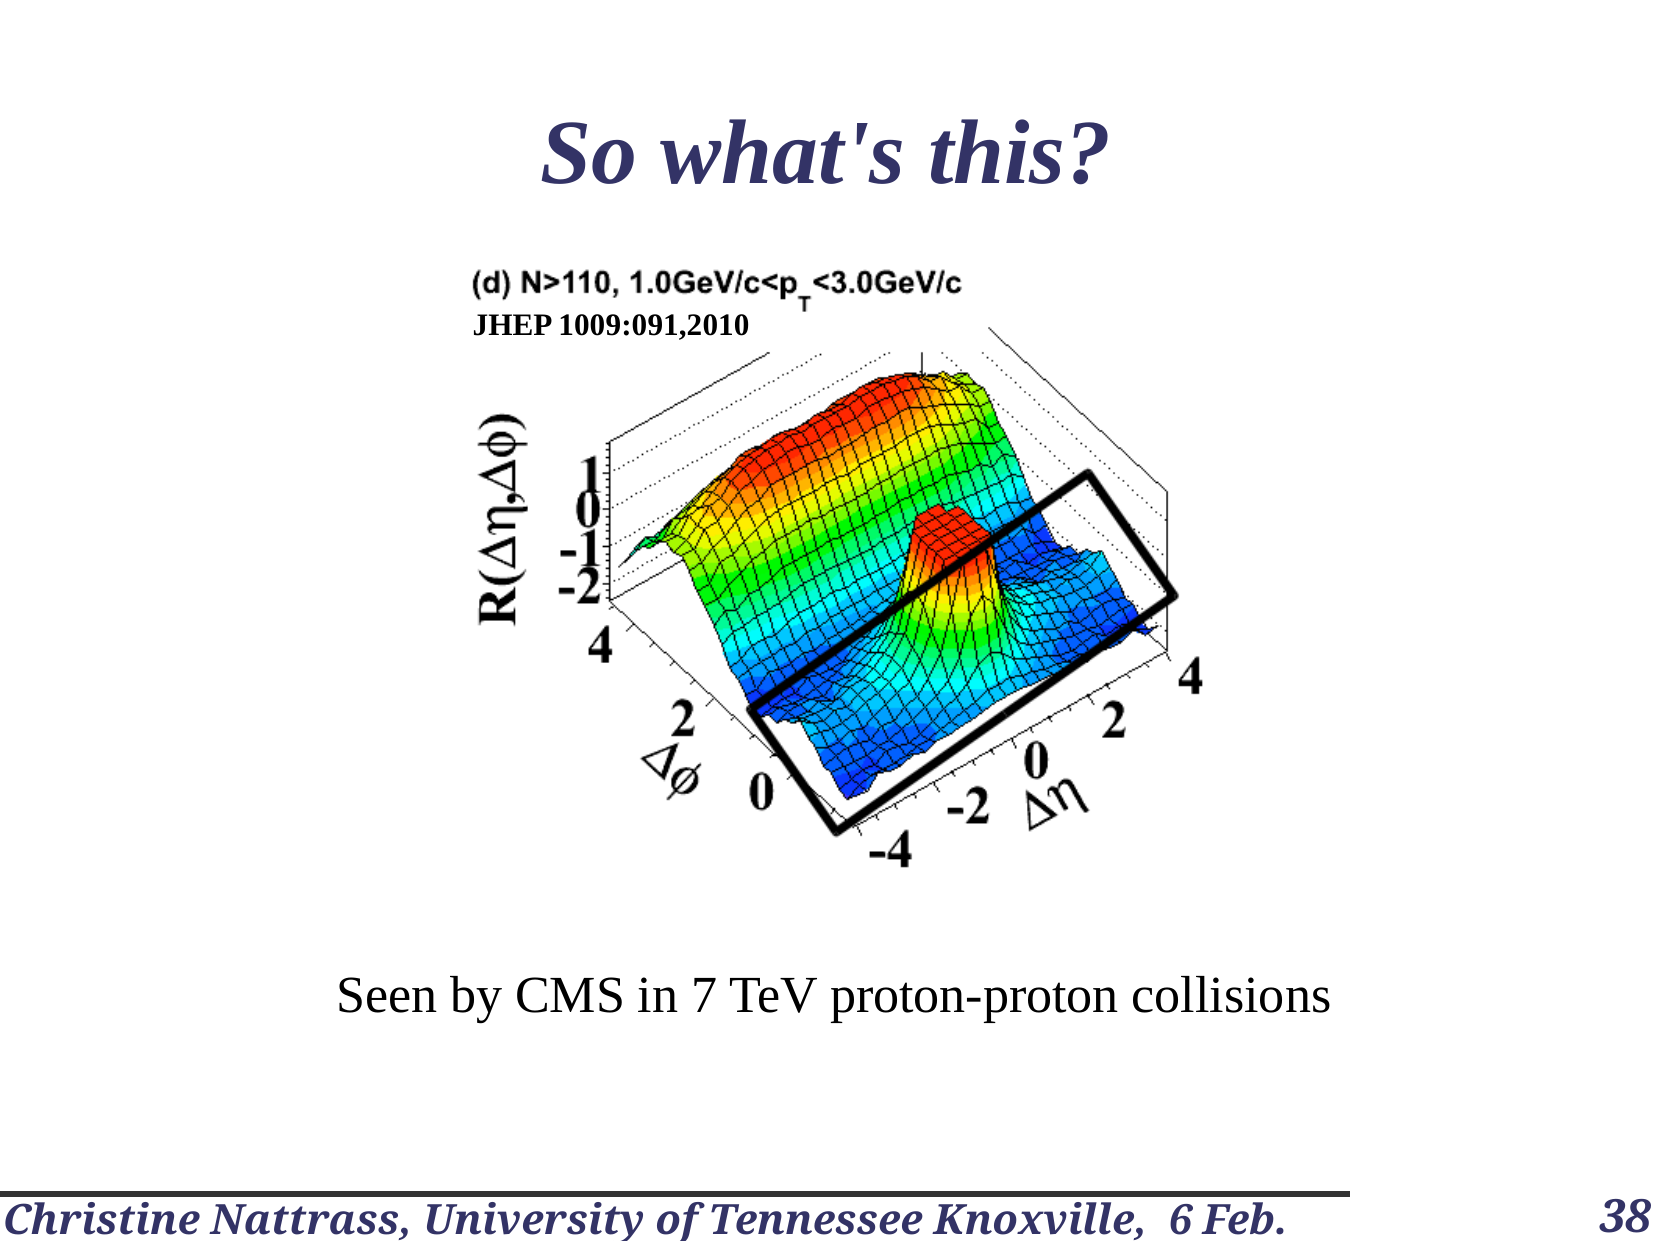

# So what's this?
JHEP 1009:091,2010
Seen by CMS in 7 TeV proton-proton collisions